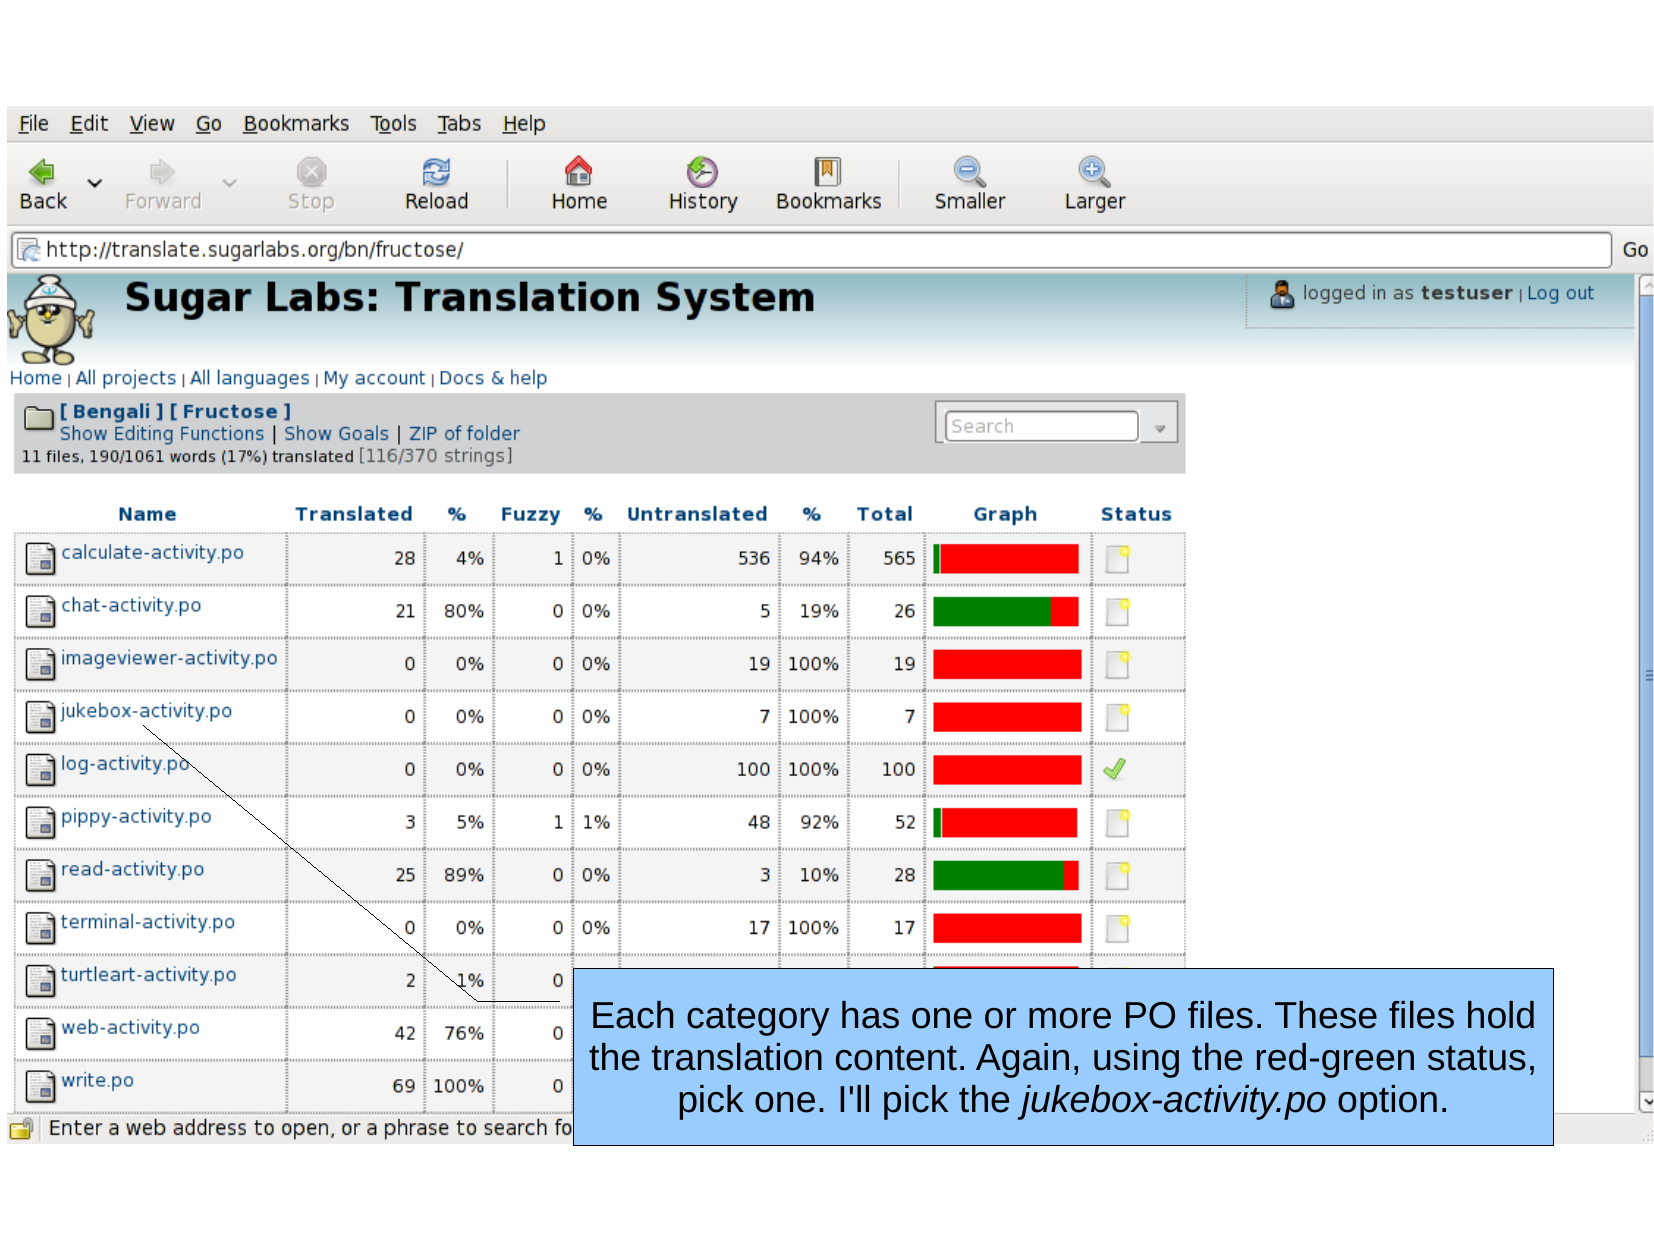

Each category has one or more PO files. These files hold the translation content. Again, using the red-green status, pick one. I'll pick the jukebox-activity.po option.